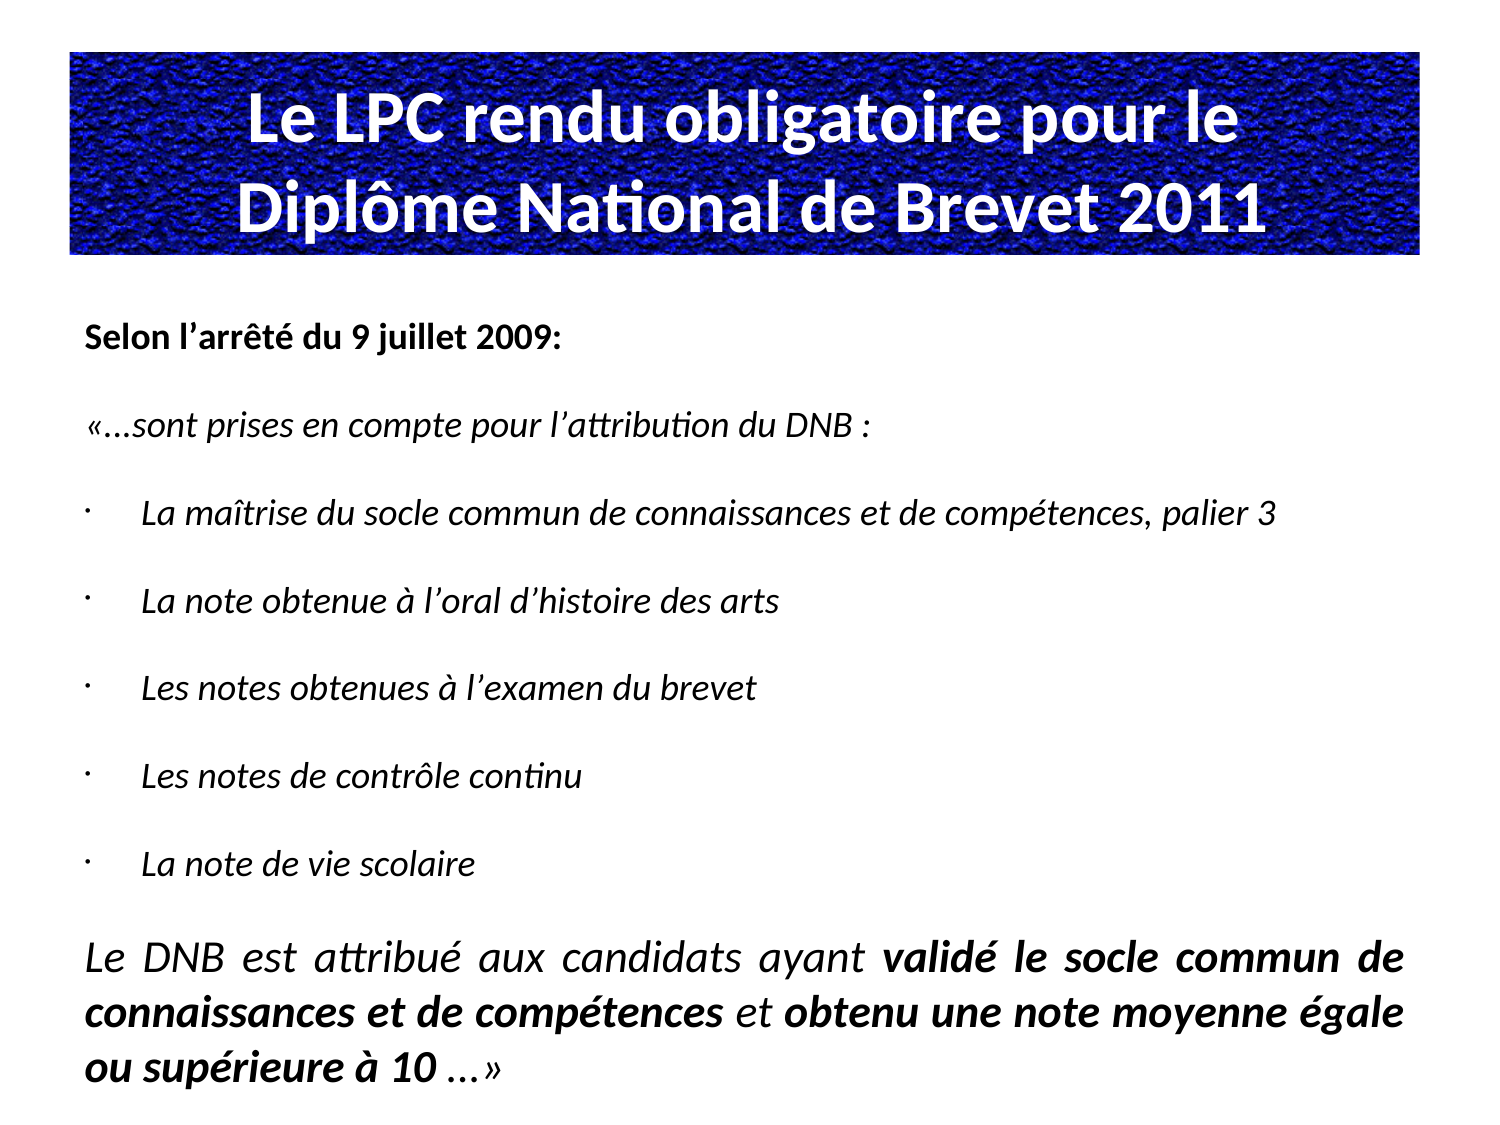

# Le LPC rendu obligatoire pour le Diplôme National de Brevet 2011
Selon l’arrêté du 9 juillet 2009:
«...sont prises en compte pour l’attribution du DNB :
La maîtrise du socle commun de connaissances et de compétences, palier 3
La note obtenue à l’oral d’histoire des arts
Les notes obtenues à l’examen du brevet
Les notes de contrôle continu
La note de vie scolaire
Le DNB est attribué aux candidats ayant validé le socle commun de connaissances et de compétences et obtenu une note moyenne égale ou supérieure à 10 ...»